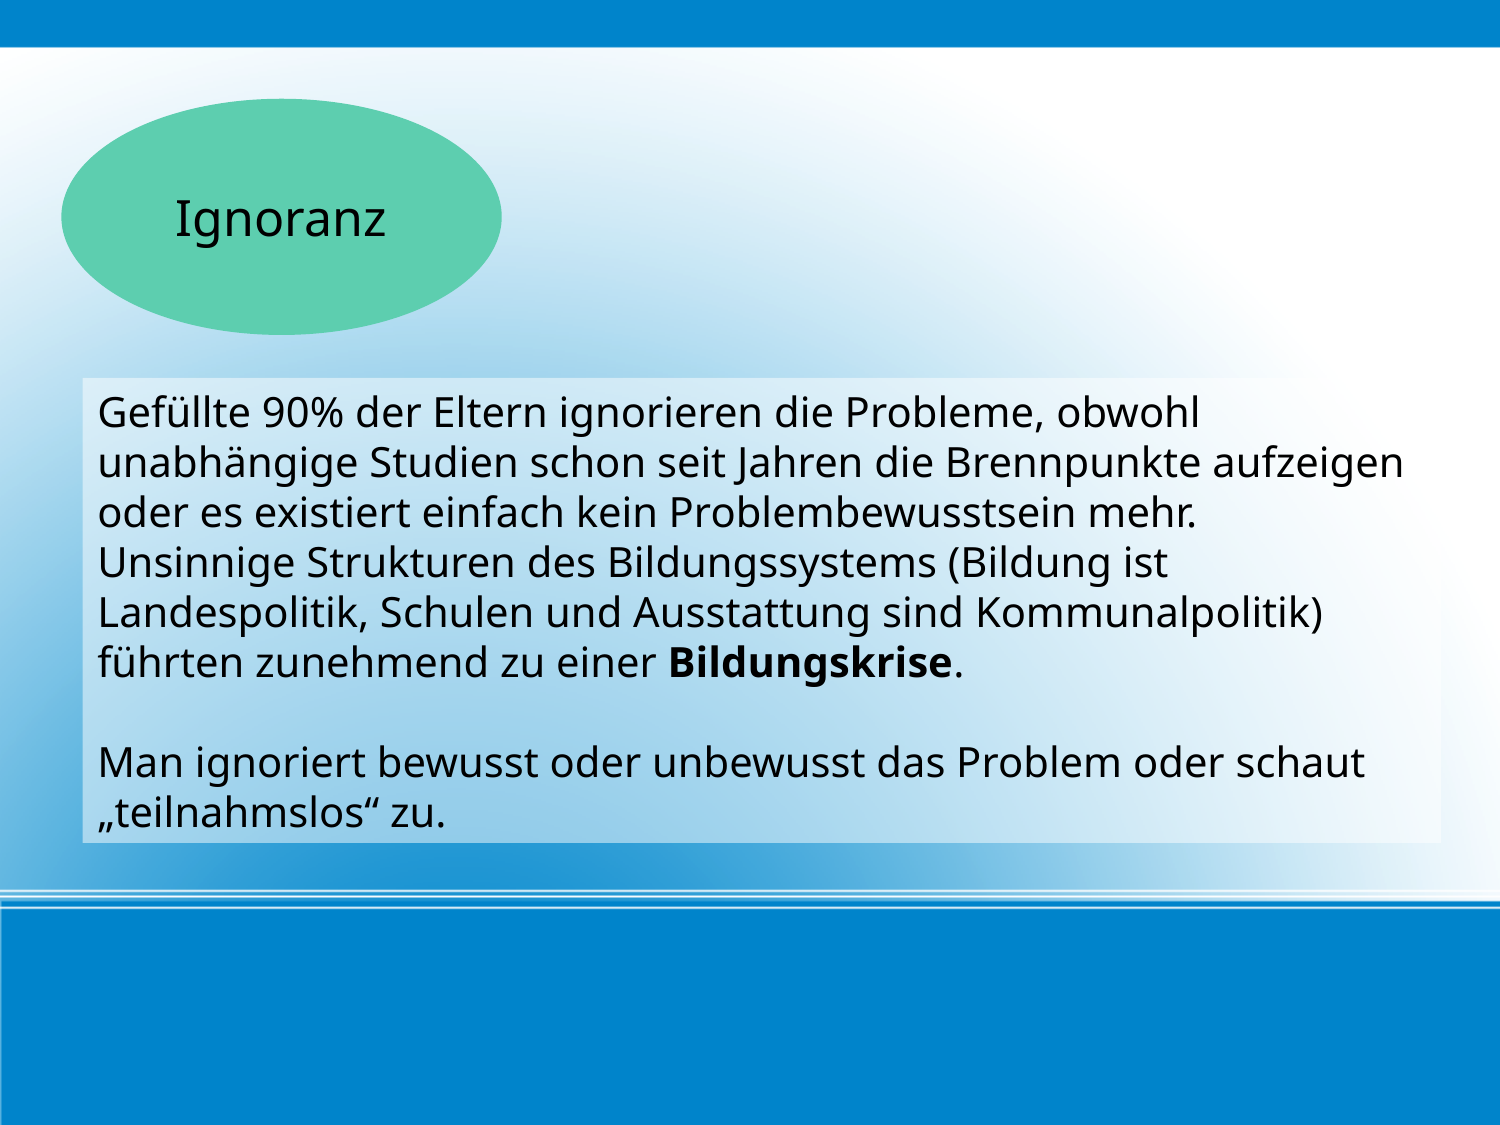

Ignoranz
Gefüllte 90% der Eltern ignorieren die Probleme, obwohl unabhängige Studien schon seit Jahren die Brennpunkte aufzeigen oder es existiert einfach kein Problembewusstsein mehr.
Unsinnige Strukturen des Bildungssystems (Bildung ist Landespolitik, Schulen und Ausstattung sind Kommunalpolitik) führten zunehmend zu einer Bildungskrise.
Man ignoriert bewusst oder unbewusst das Problem oder schaut „teilnahmslos“ zu.